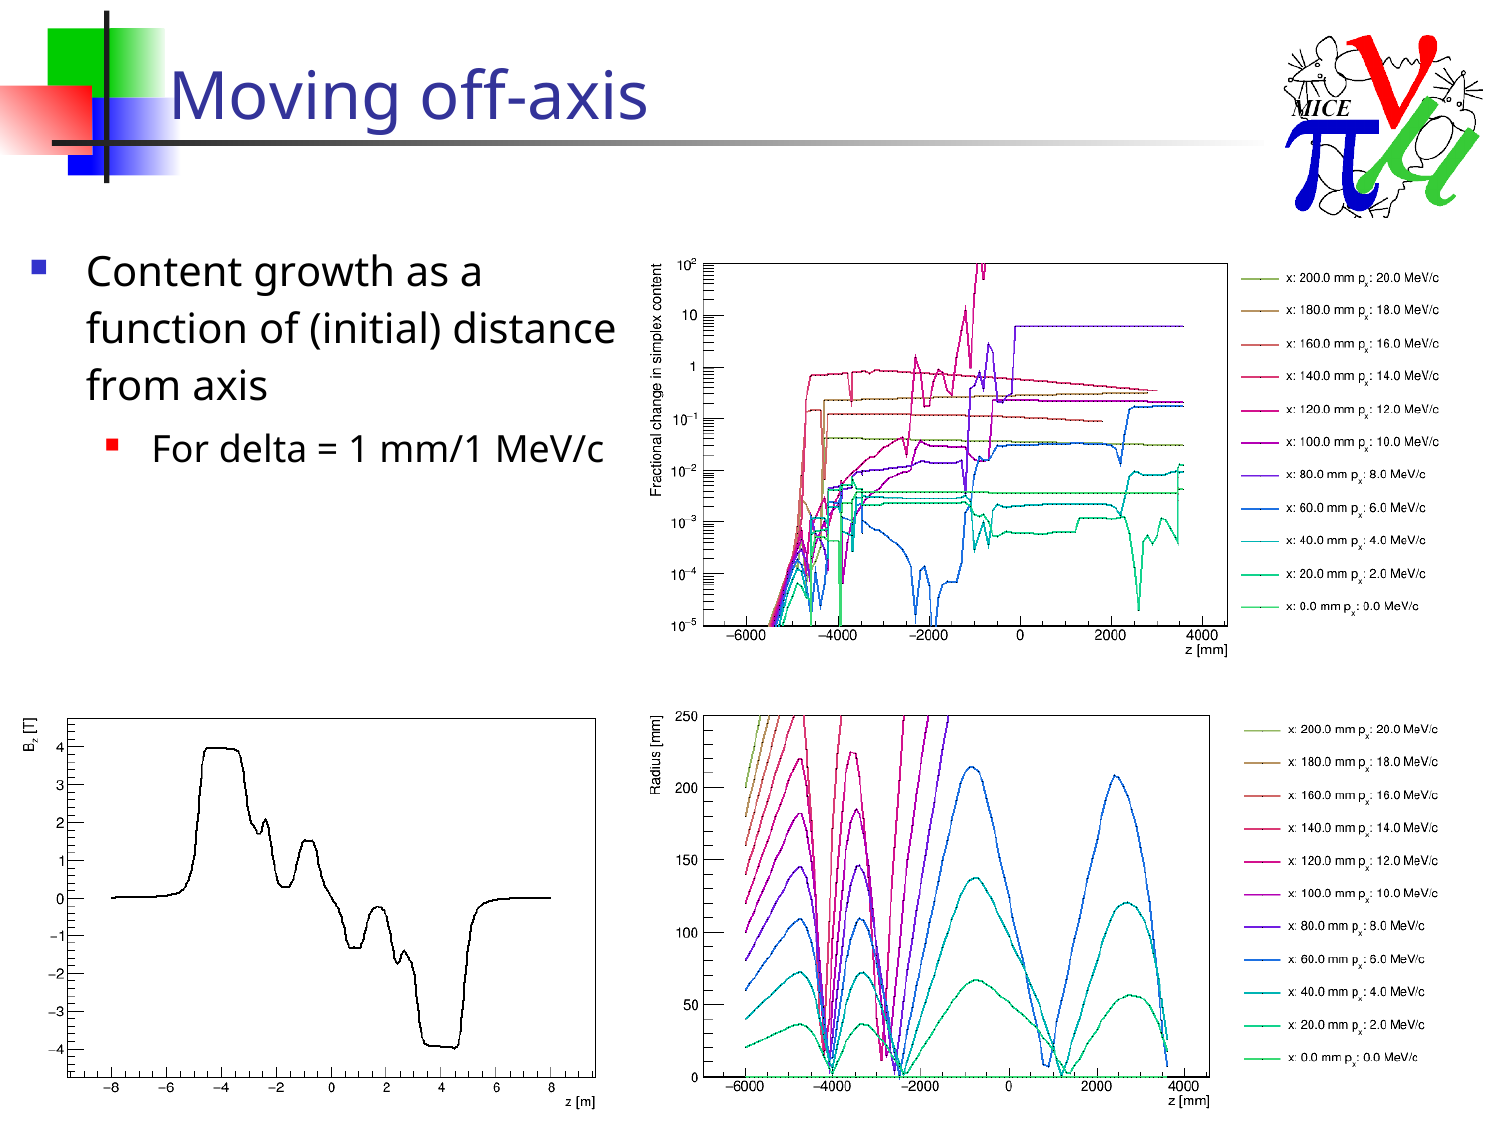

# Moving off-axis
Content growth as a function of (initial) distance from axis
For delta = 1 mm/1 MeV/c
9